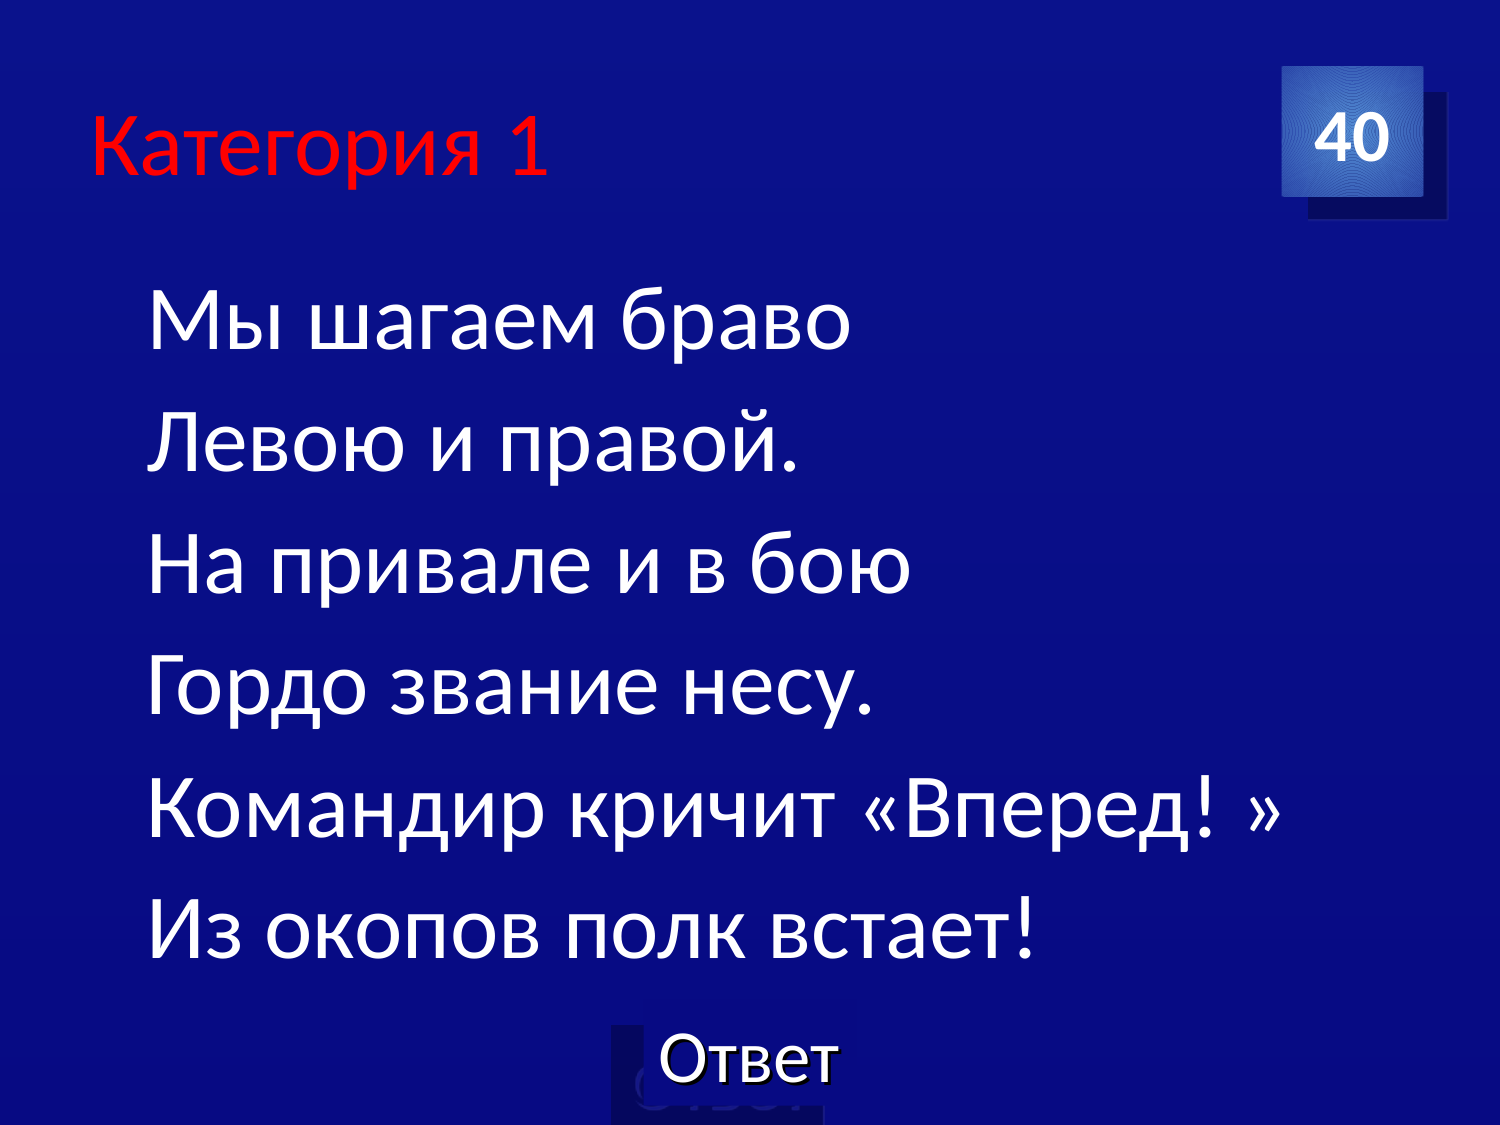

# Категория 1
40
Мы шагаем браво
Левою и правой.
На привале и в бою
Гордо звание несу.
Командир кричит «Вперед! »
Из окопов полк встает!